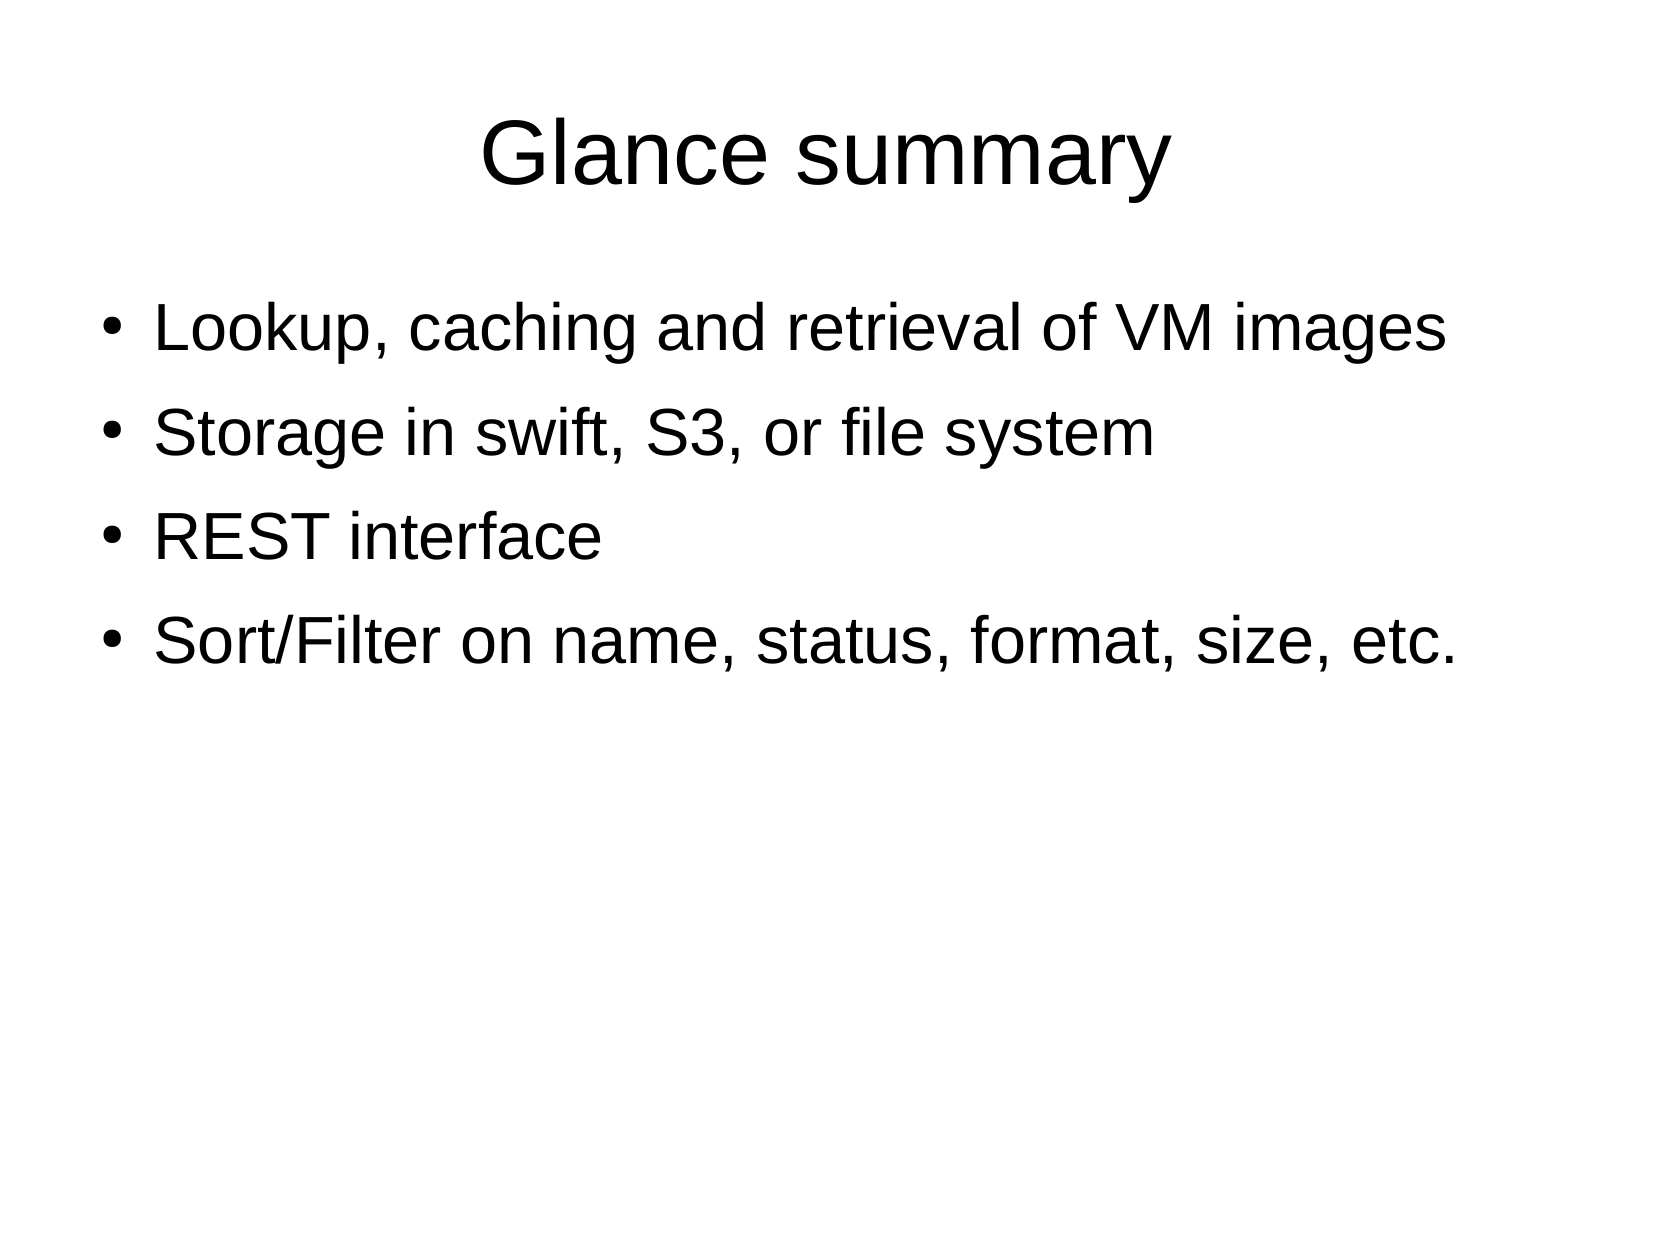

# Glance summary
Lookup, caching and retrieval of VM images
Storage in swift, S3, or file system
REST interface
Sort/Filter on name, status, format, size, etc.